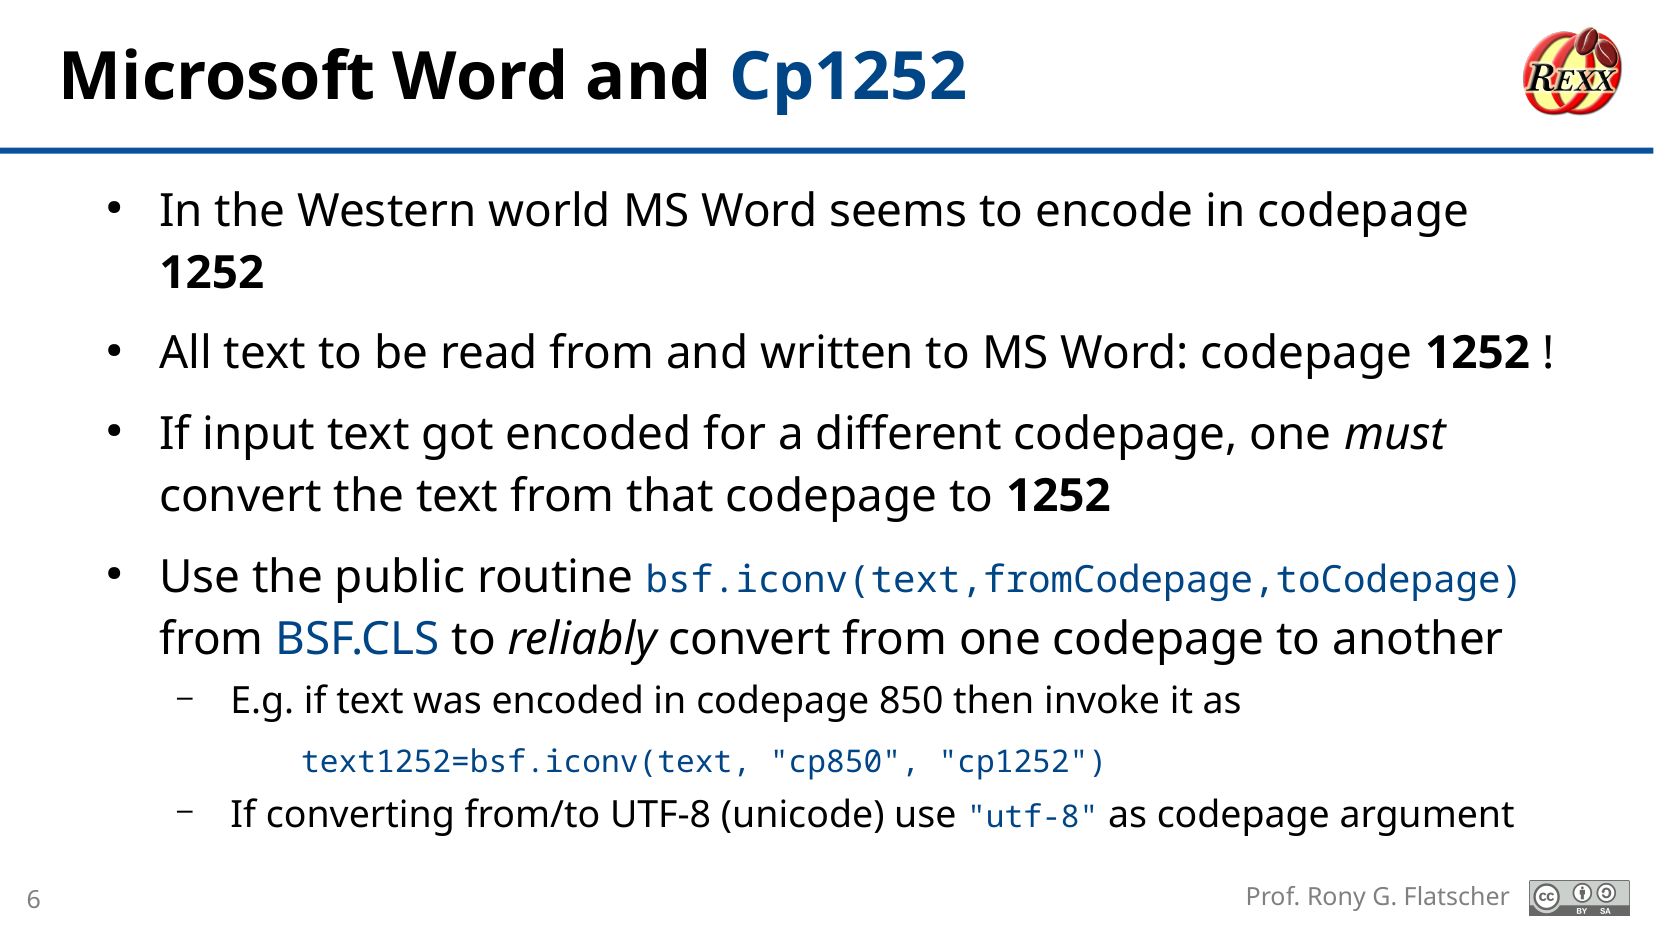

# Microsoft Word and Cp1252
In the Western world MS Word seems to encode in codepage 1252
All text to be read from and written to MS Word: codepage 1252 !
If input text got encoded for a different codepage, one must convert the text from that codepage to 1252
Use the public routine bsf.iconv(text,fromCodepage,toCodepage) from BSF.CLS to reliably convert from one codepage to another
E.g. if text was encoded in codepage 850 then invoke it as
text1252=bsf.iconv(text, "cp850", "cp1252")
If converting from/to UTF-8 (unicode) use "utf-8" as codepage argument